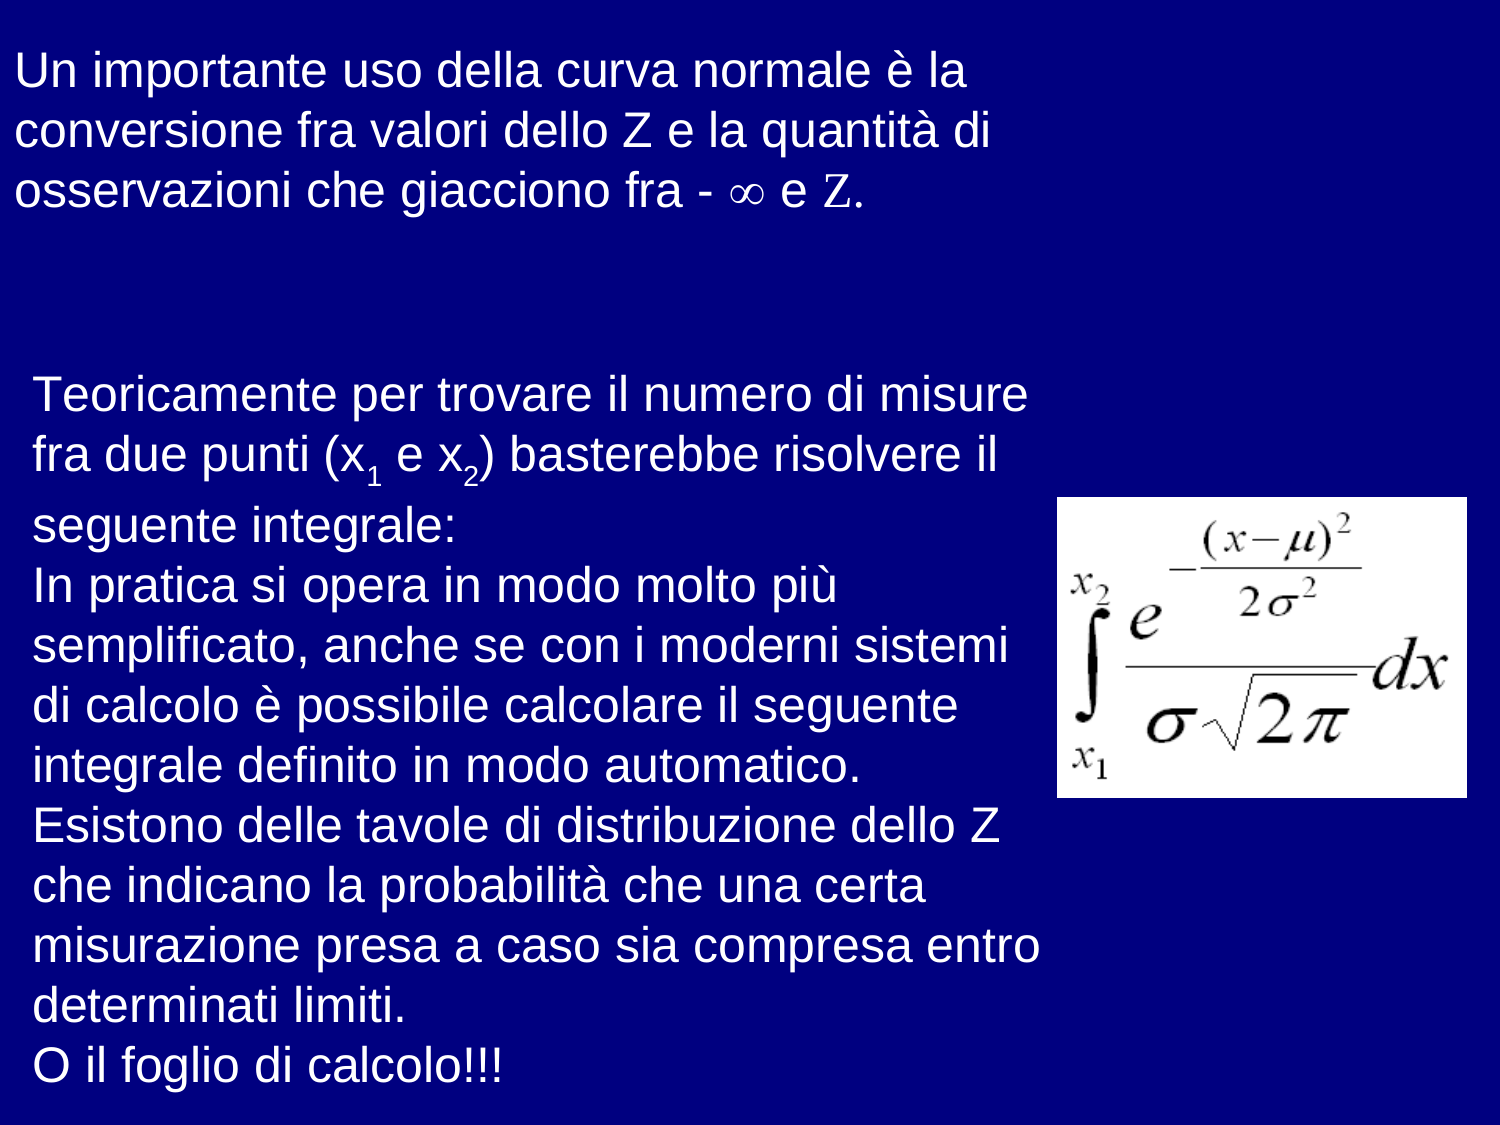

Un importante uso della curva normale è la conversione fra valori dello Z e la quantità di osservazioni che giacciono fra -  e Z.
Teoricamente per trovare il numero di misure fra due punti (x1 e x2) basterebbe risolvere il seguente integrale:
In pratica si opera in modo molto più semplificato, anche se con i moderni sistemi di calcolo è possibile calcolare il seguente integrale definito in modo automatico. Esistono delle tavole di distribuzione dello Z che indicano la probabilità che una certa misurazione presa a caso sia compresa entro determinati limiti.
O il foglio di calcolo!!!
| |
| --- |